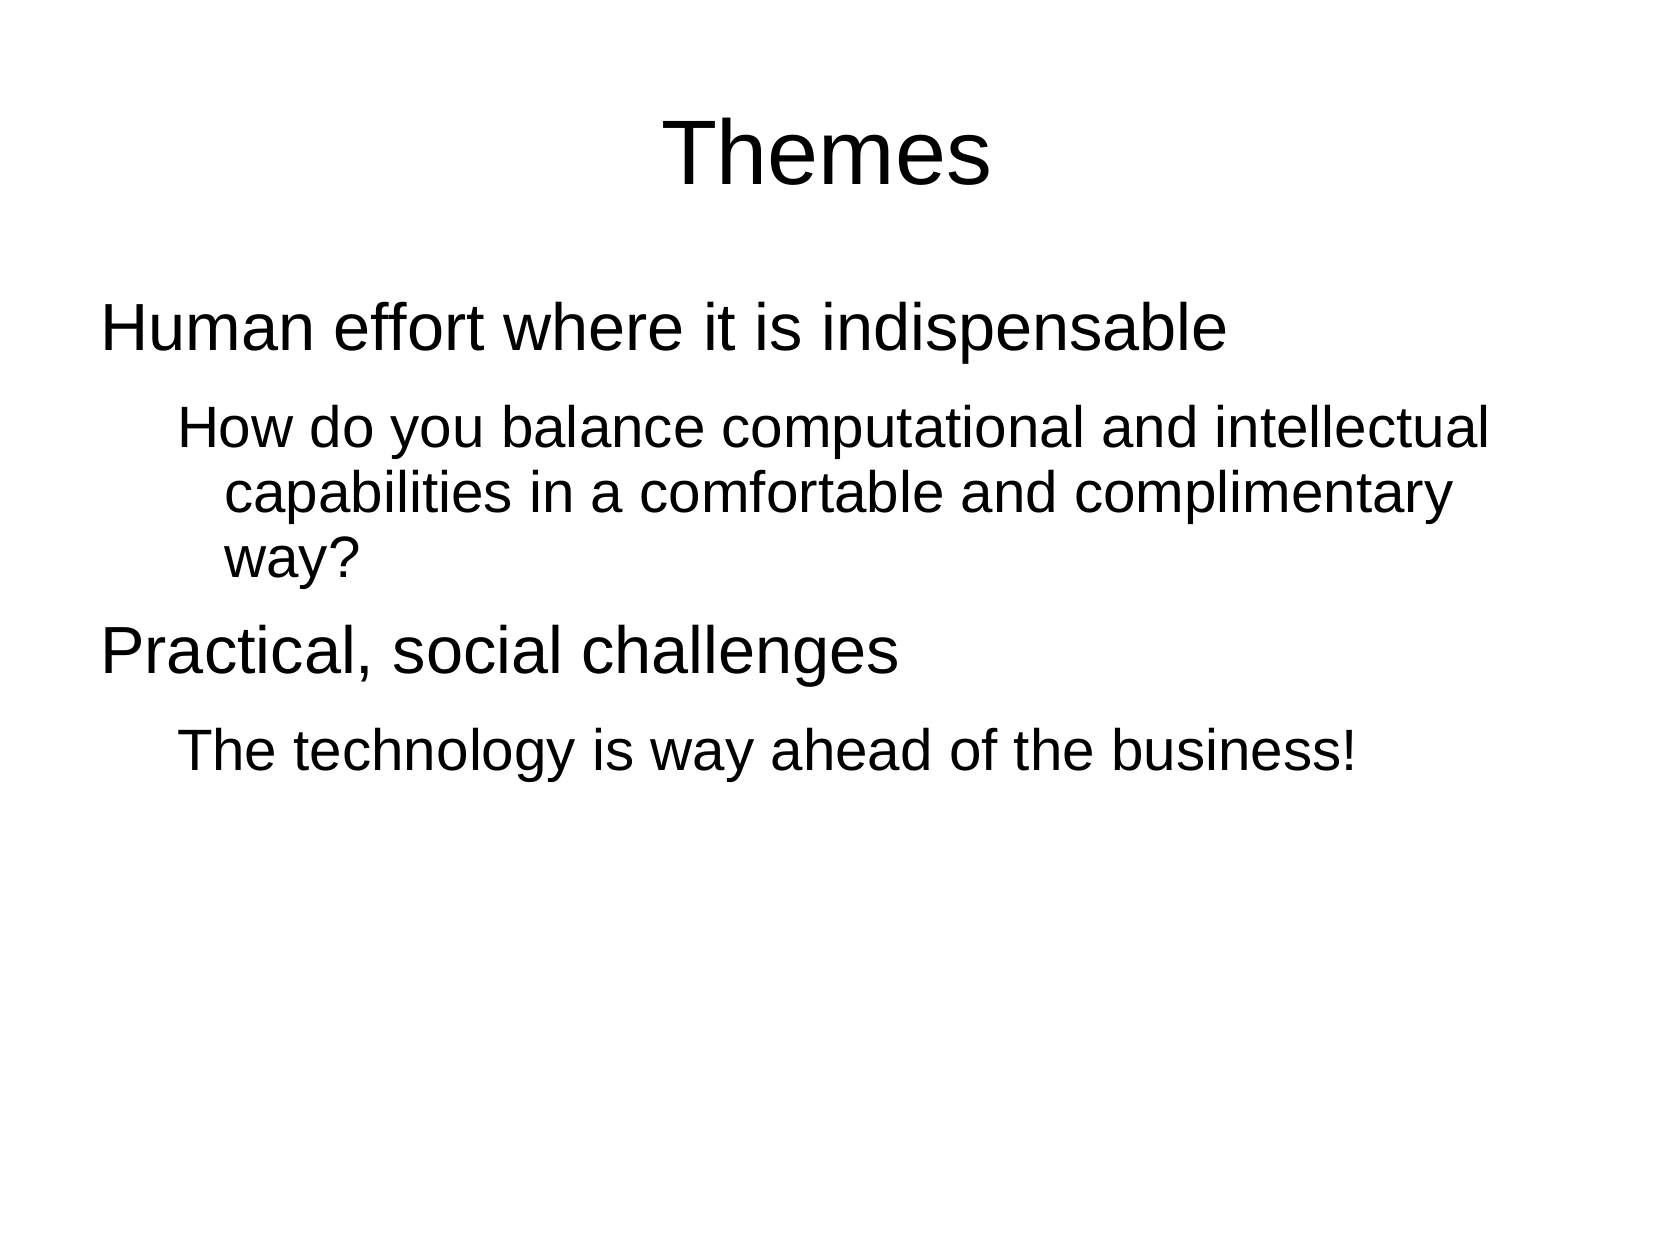

# Themes
Human effort where it is indispensable
How do you balance computational and intellectual capabilities in a comfortable and complimentary way?
Practical, social challenges
The technology is way ahead of the business!